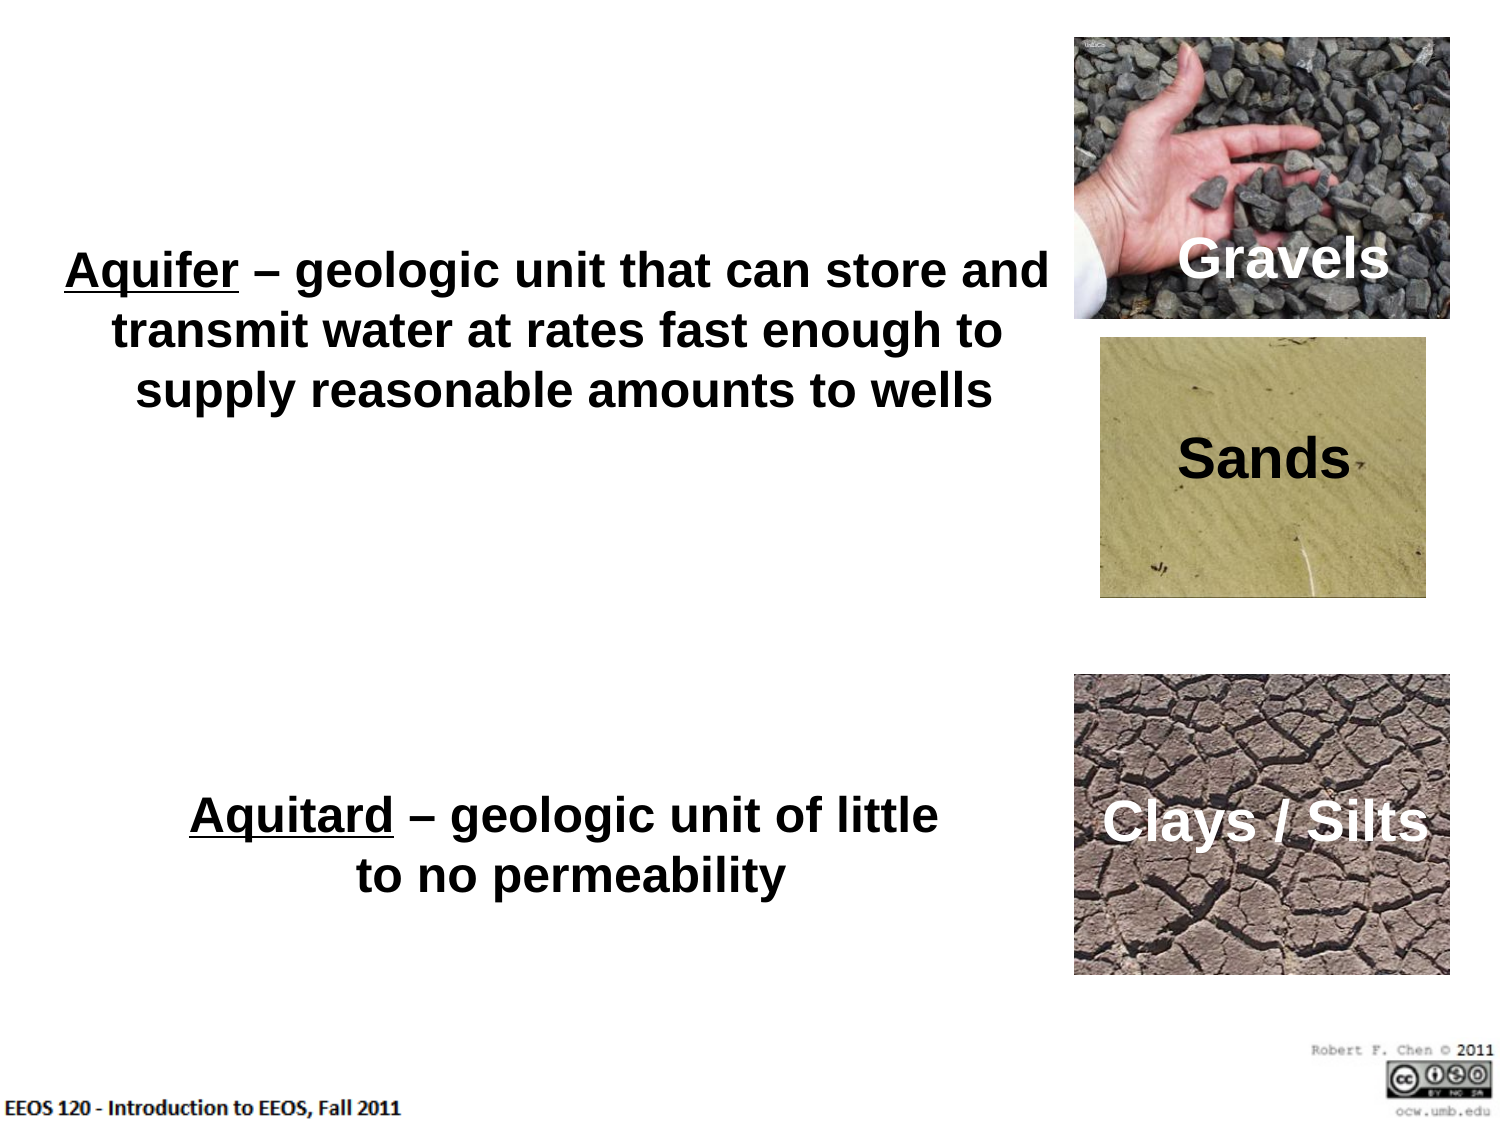

Gravels
Aquifer – geologic unit that can store and
transmit water at rates fast enough to
supply reasonable amounts to wells
Sands
Aquitard – geologic unit of little
to no permeability
Clays / Silts